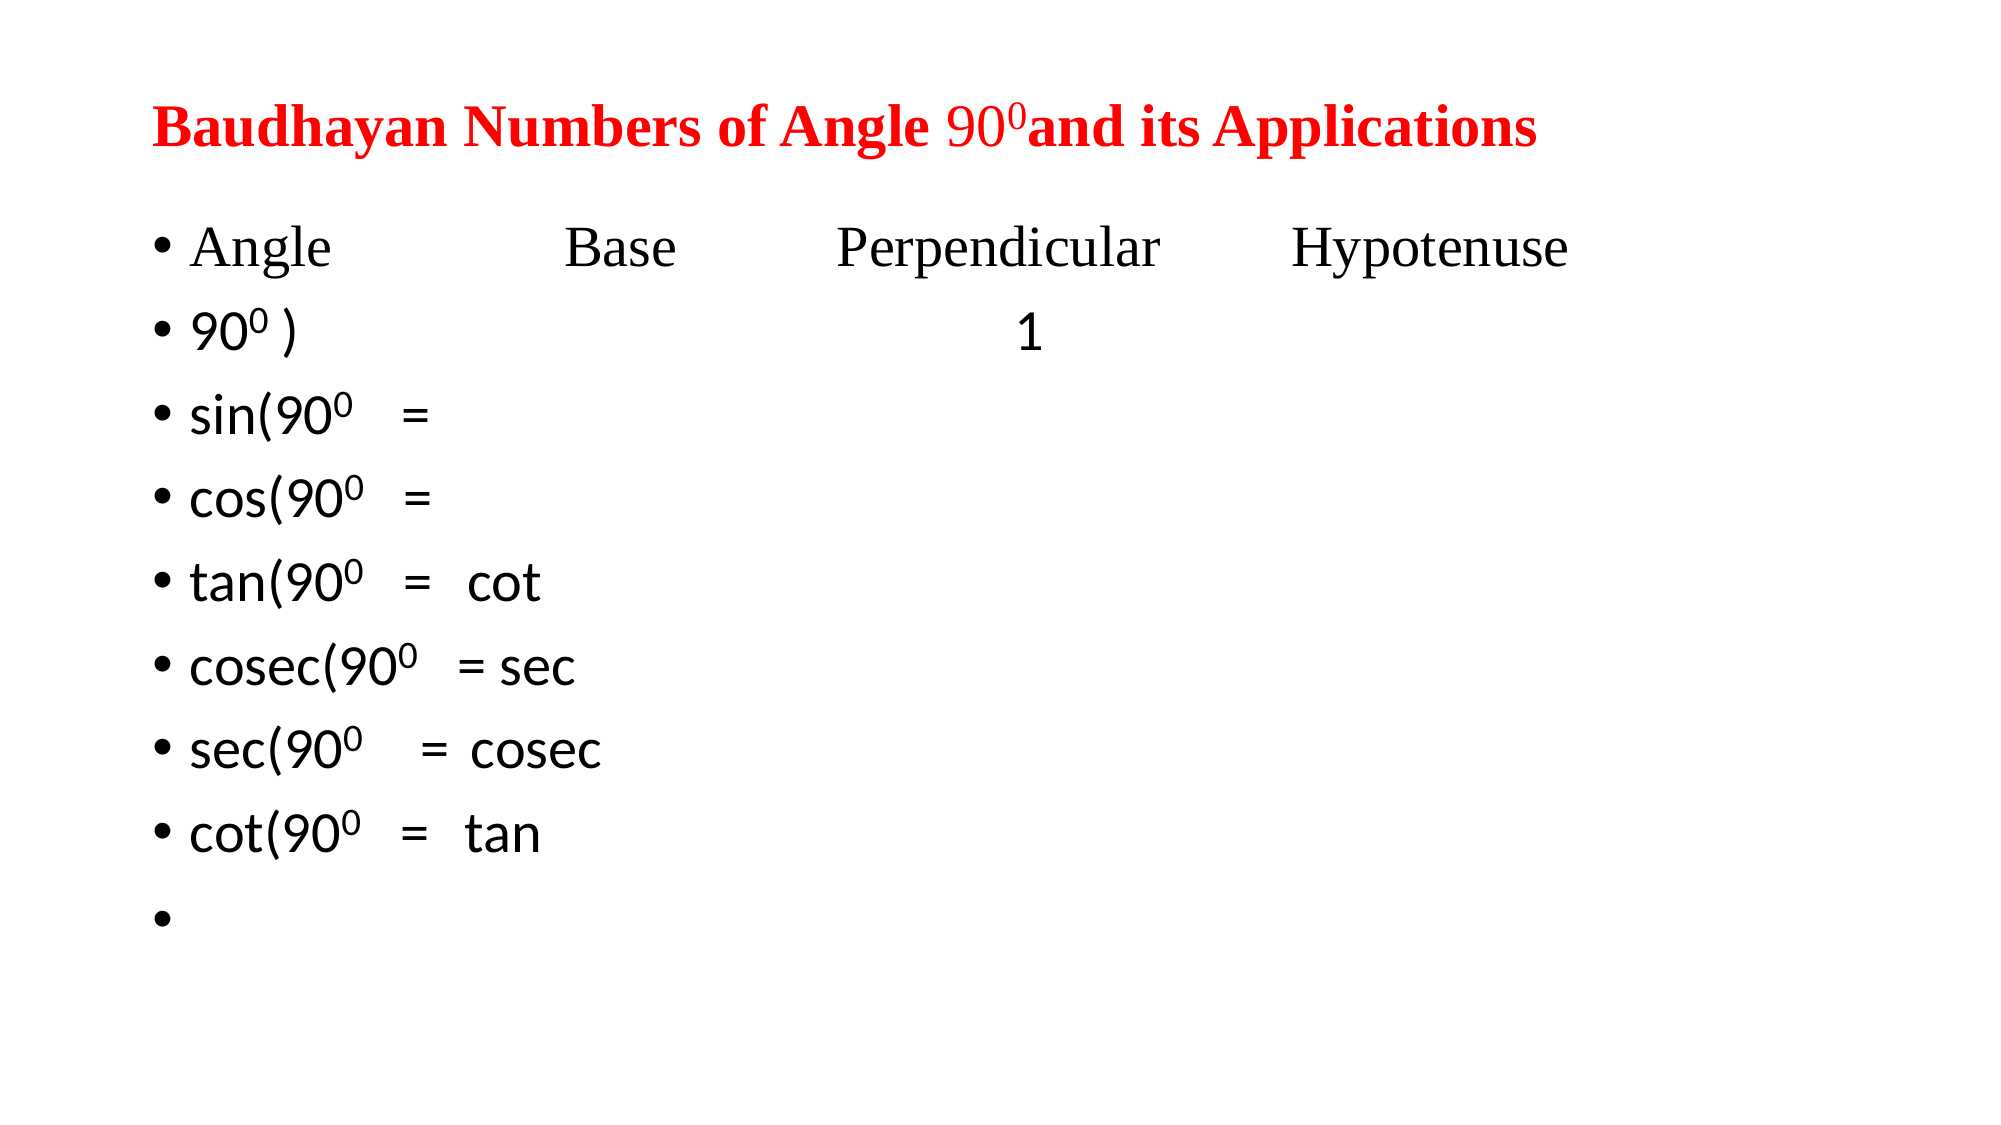

# Baudhayan Numbers of Angle 900and its Applications
Angle Base Perpendicular Hypotenuse
900 ) 1
sin(900 =
cos(900 =
tan(900 = cot
cosec(900 = sec
sec(900 = cosec
cot(900 = tan